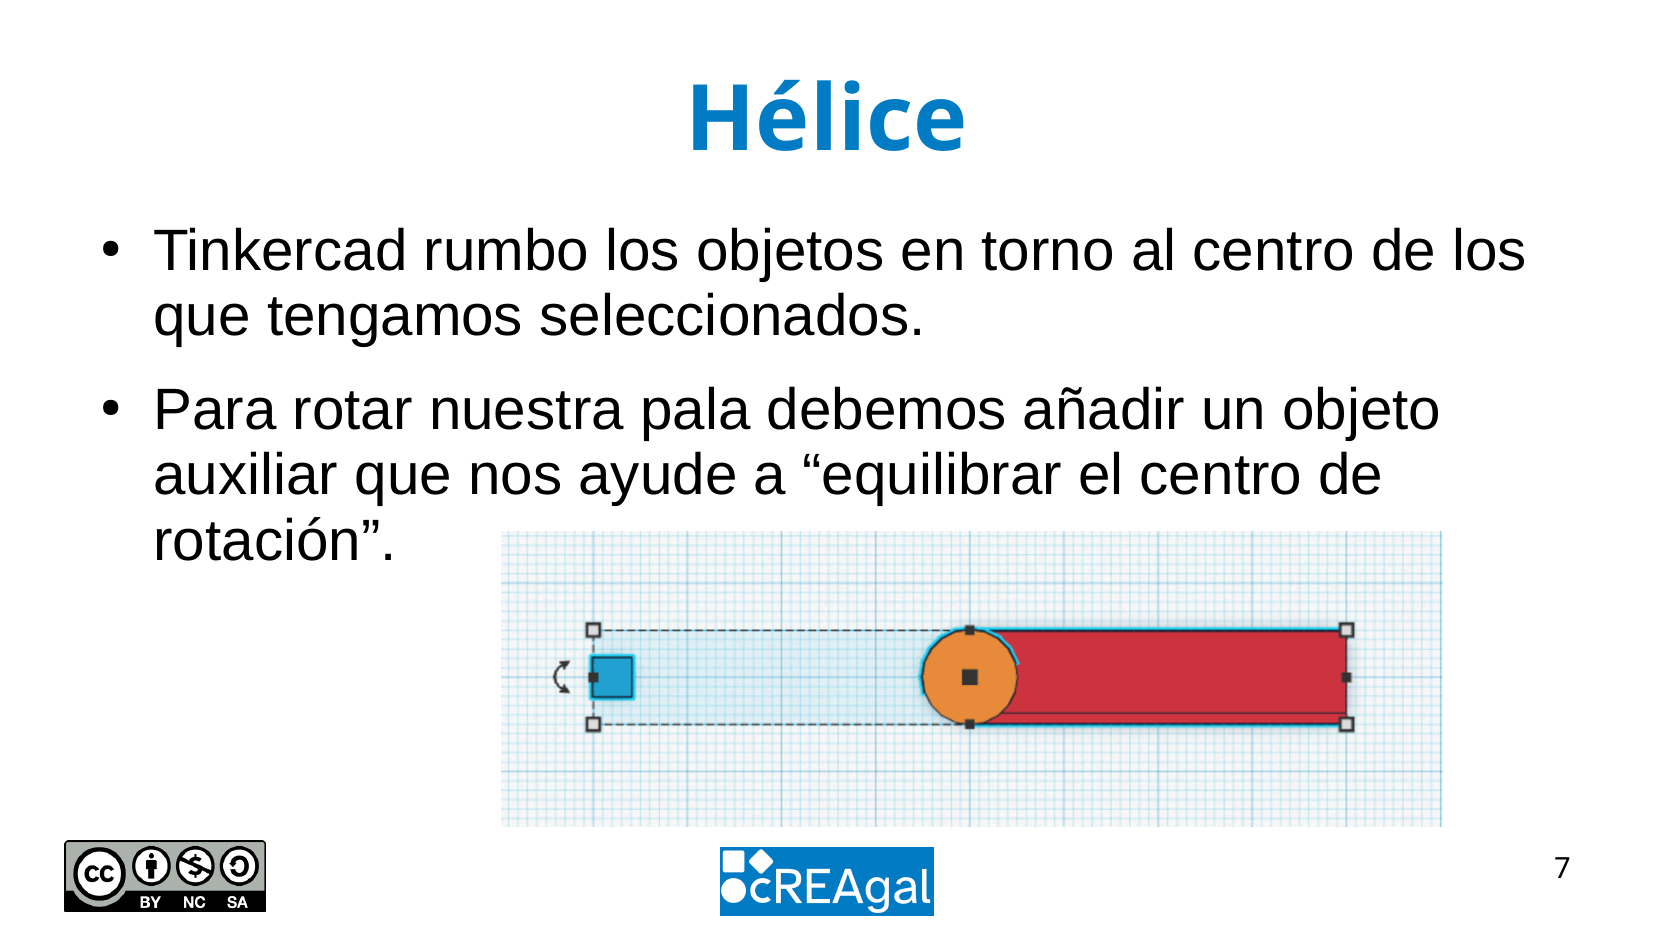

# Hélice
Tinkercad rumbo los objetos en torno al centro de los que tengamos seleccionados.
Para rotar nuestra pala debemos añadir un objeto auxiliar que nos ayude a “equilibrar el centro de rotación”.
7